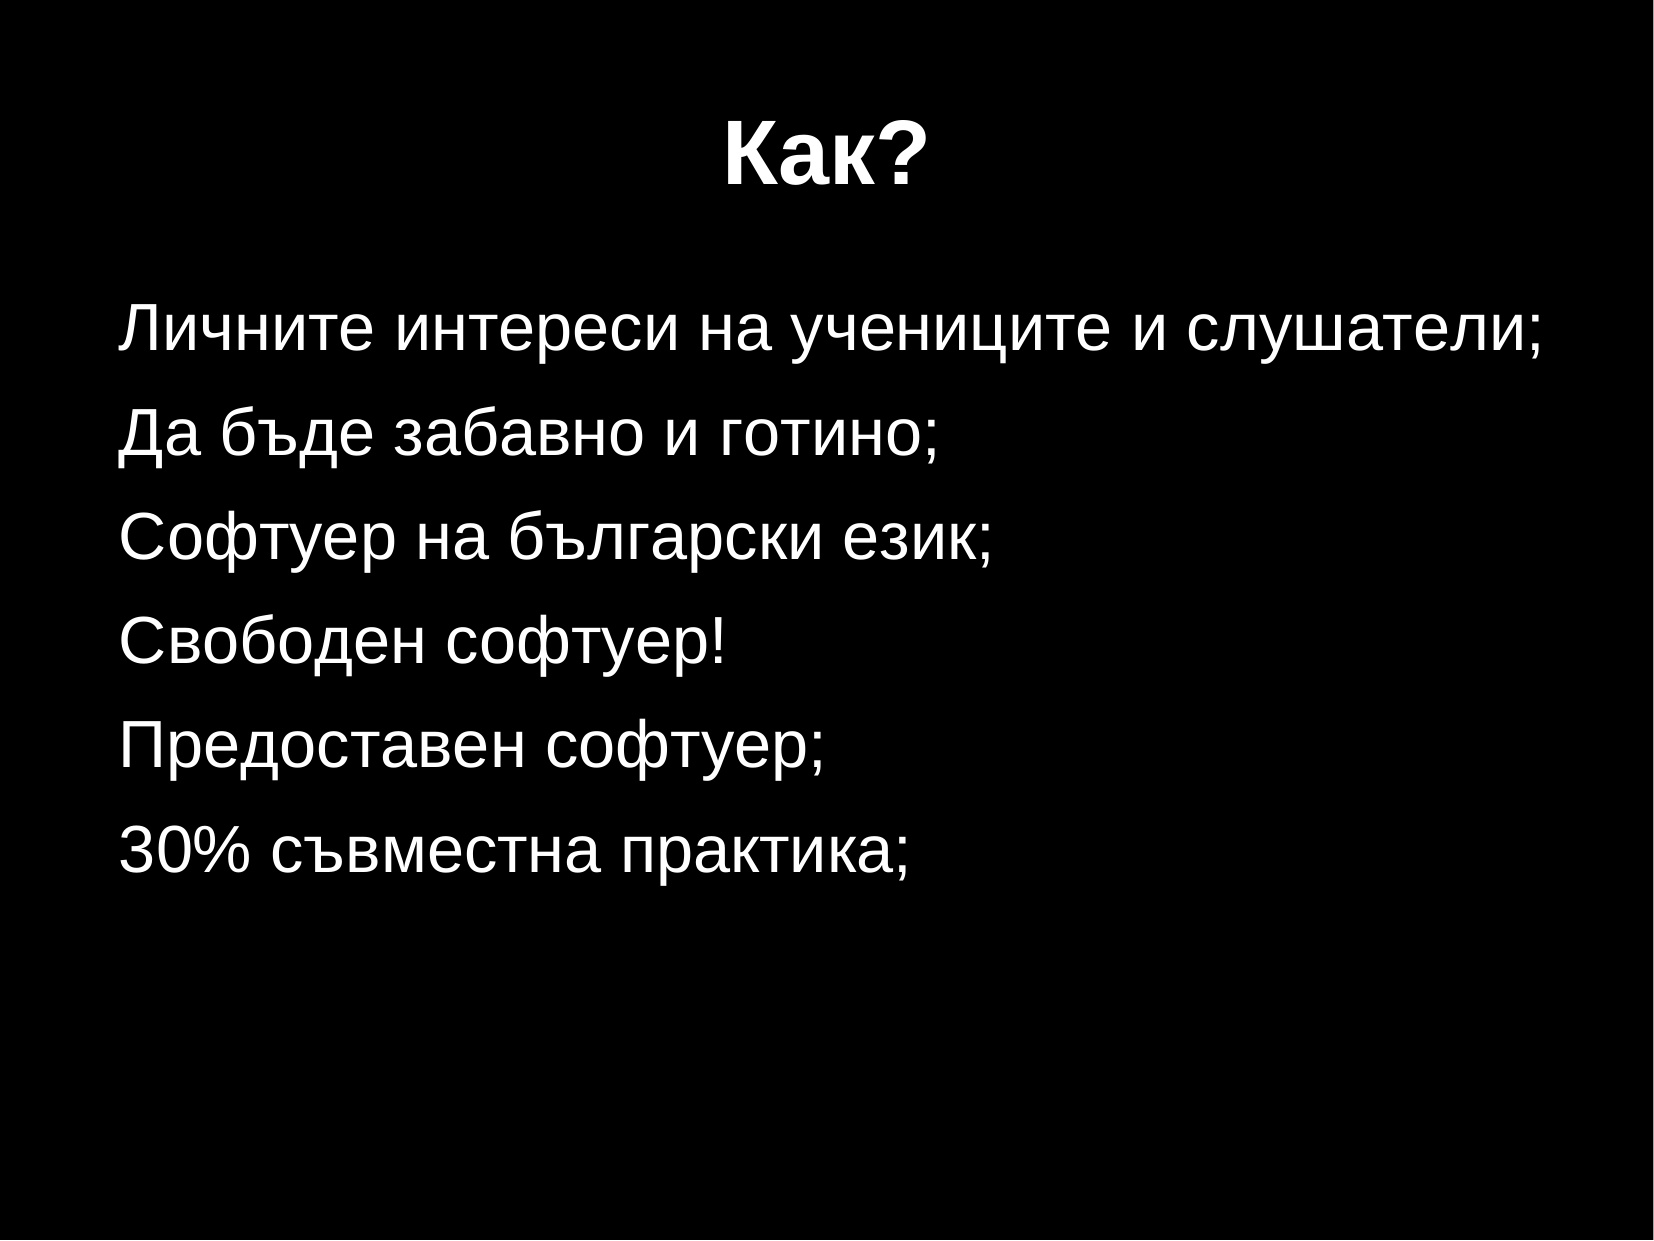

# Как?
 Личните интереси на учениците и слушатели;
 Да бъде забавно и готино;
 Софтуер на български език;
 Свободен софтуер!
 Предоставен софтуер;
 30% съвместна практика;